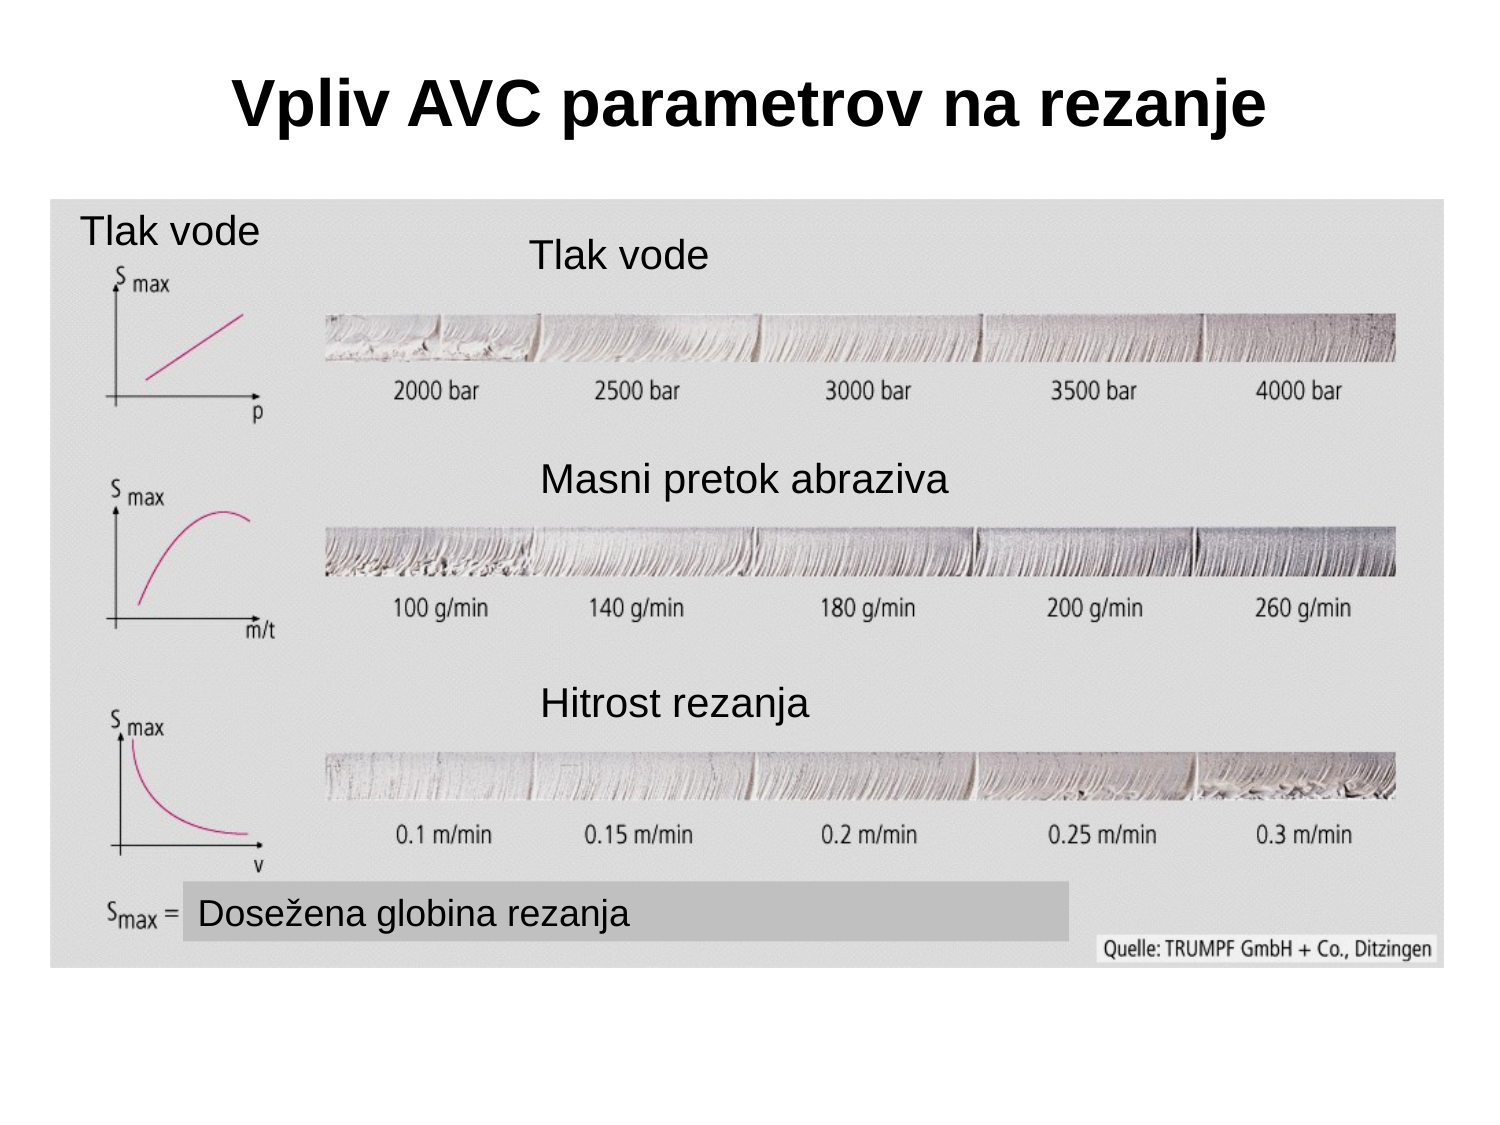

# Vpliv AVC parametrov na rezanje
Tlak vode
Tlak vode
Masni pretok abraziva
Hitrost rezanja
Dosežena globina rezanja